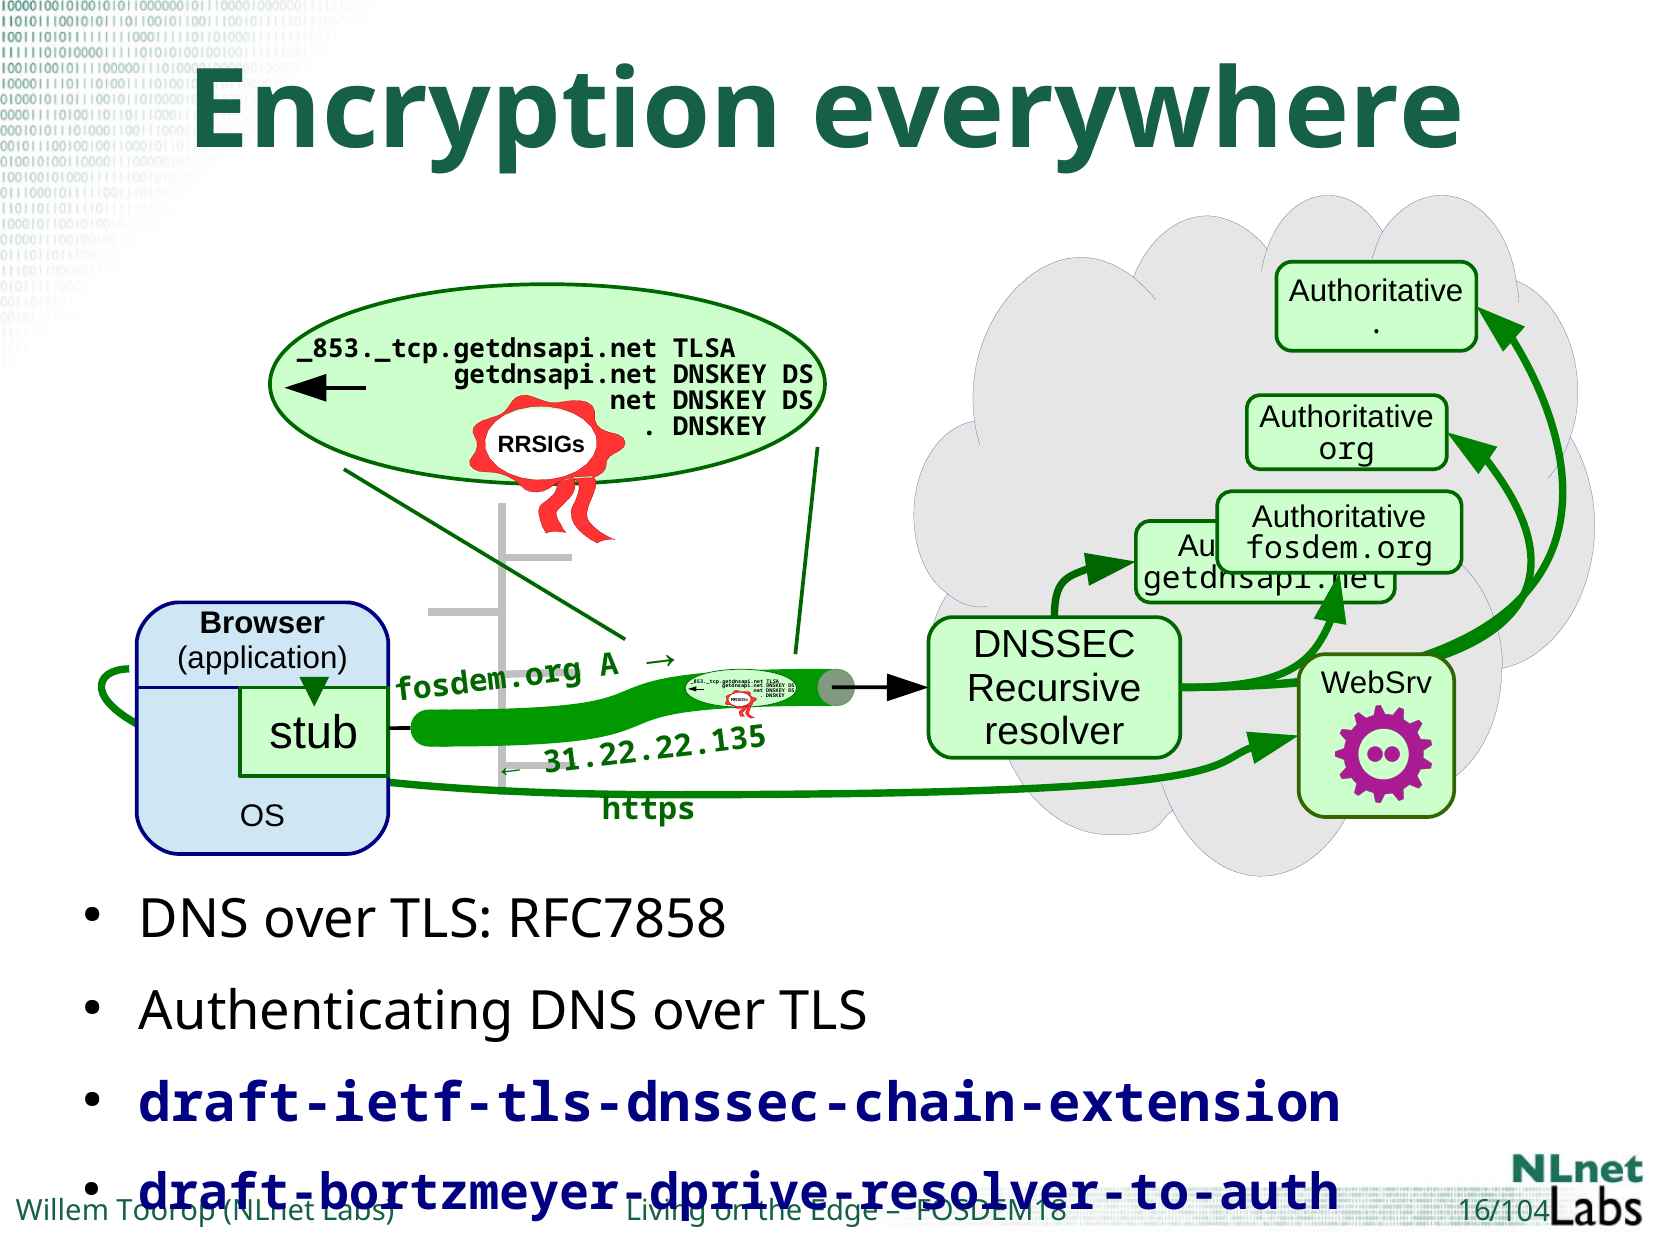

Encryption everywhere
# DNS over TLS: RFC7858
Authenticating DNS over TLS
draft-ietf-tls-dnssec-chain-extension
draft-bortzmeyer-dprive-resolver-to-auth